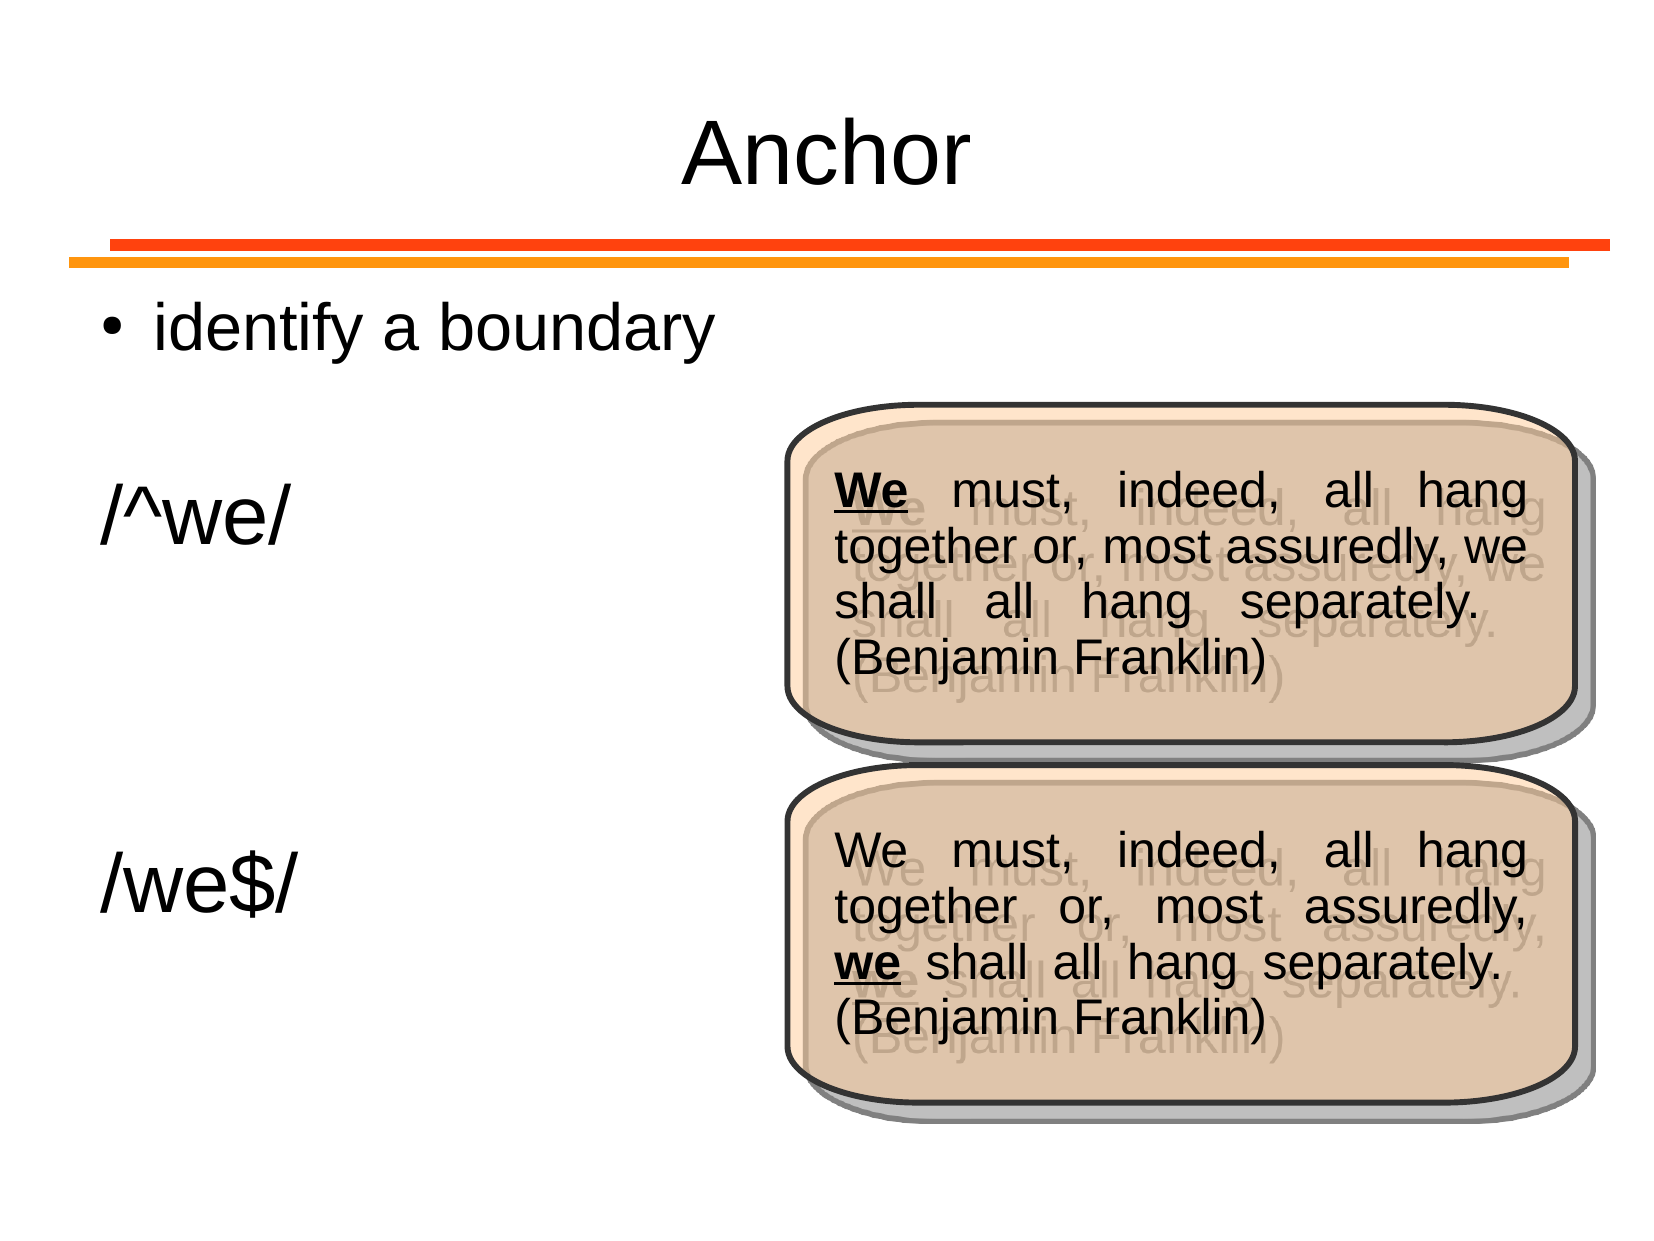

# Anchor
identify a boundary
/^we/
/we$/
We must, indeed, all hang together or, most assuredly, we shall all hang separately. (Benjamin Franklin)
We must, indeed, all hang together or, most assuredly, we shall all hang separately. (Benjamin Franklin)